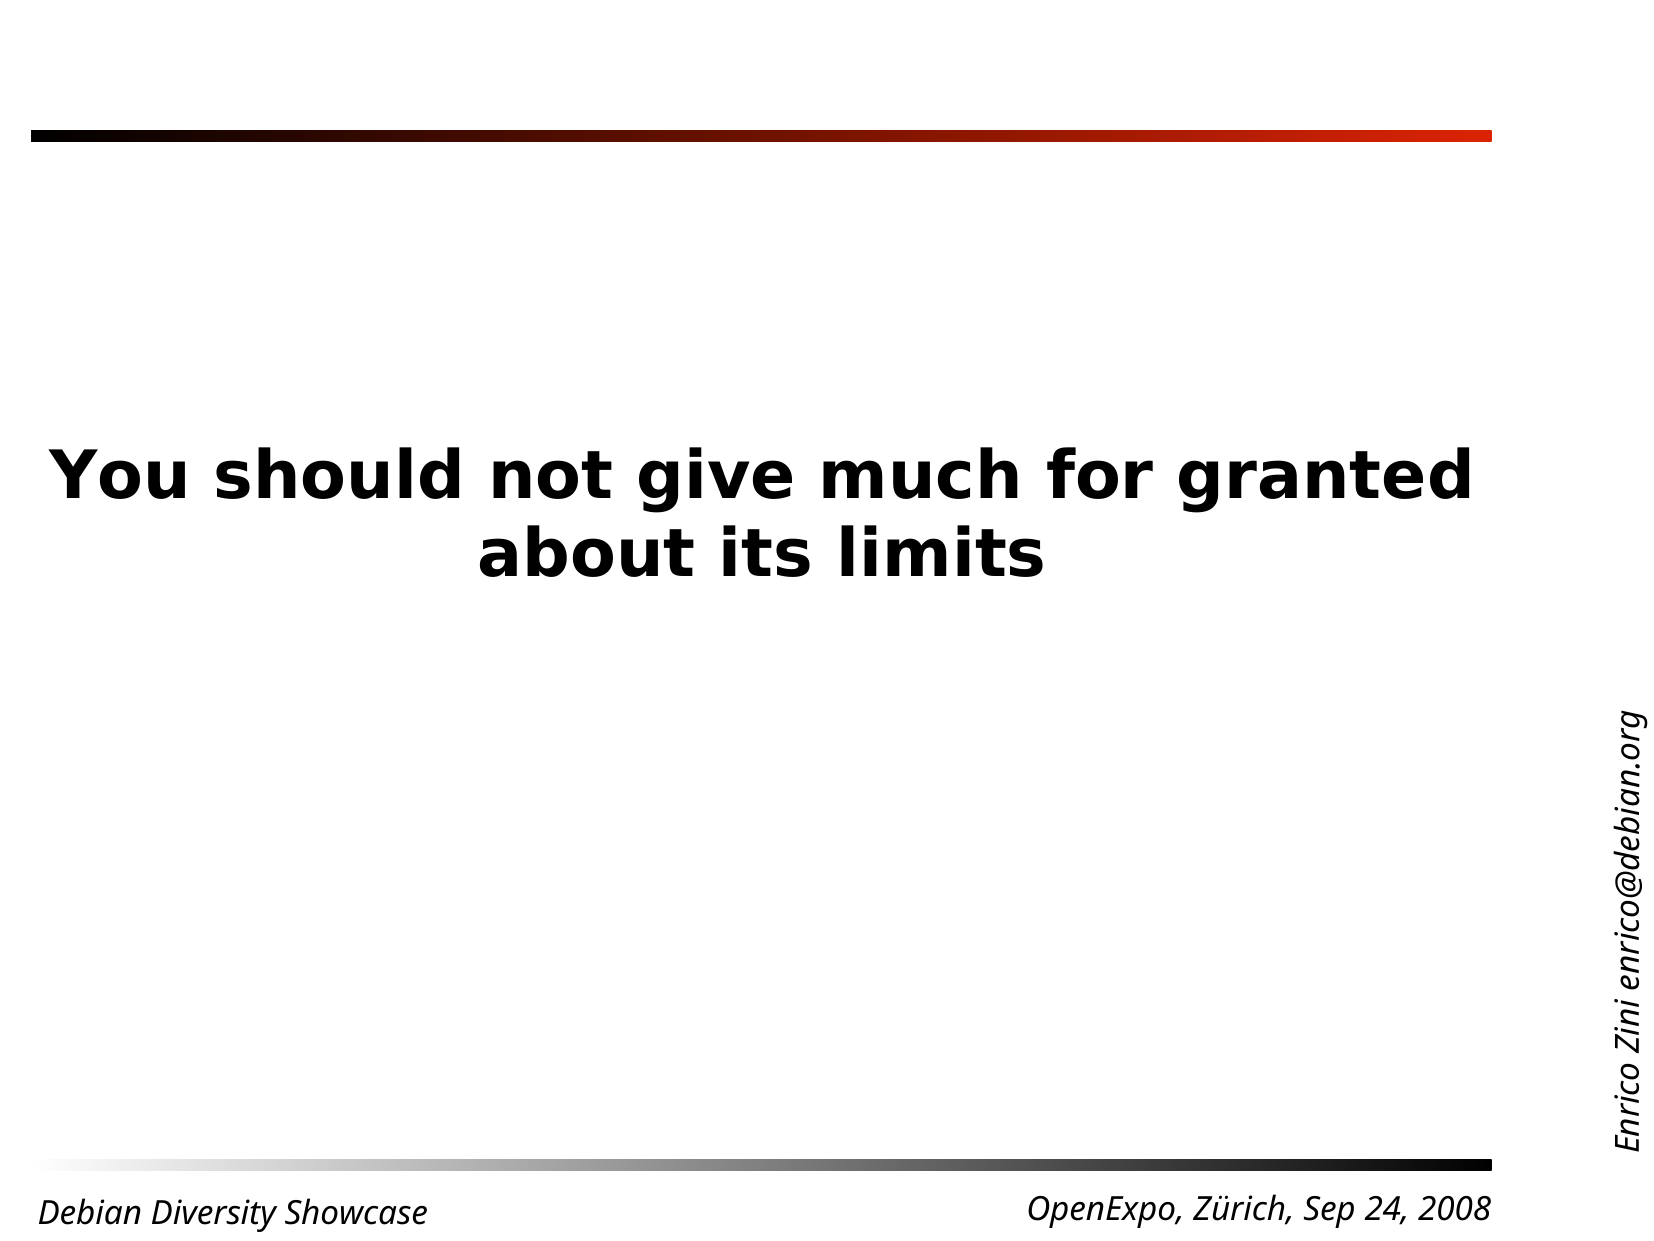

You should not give much for granted about its limits